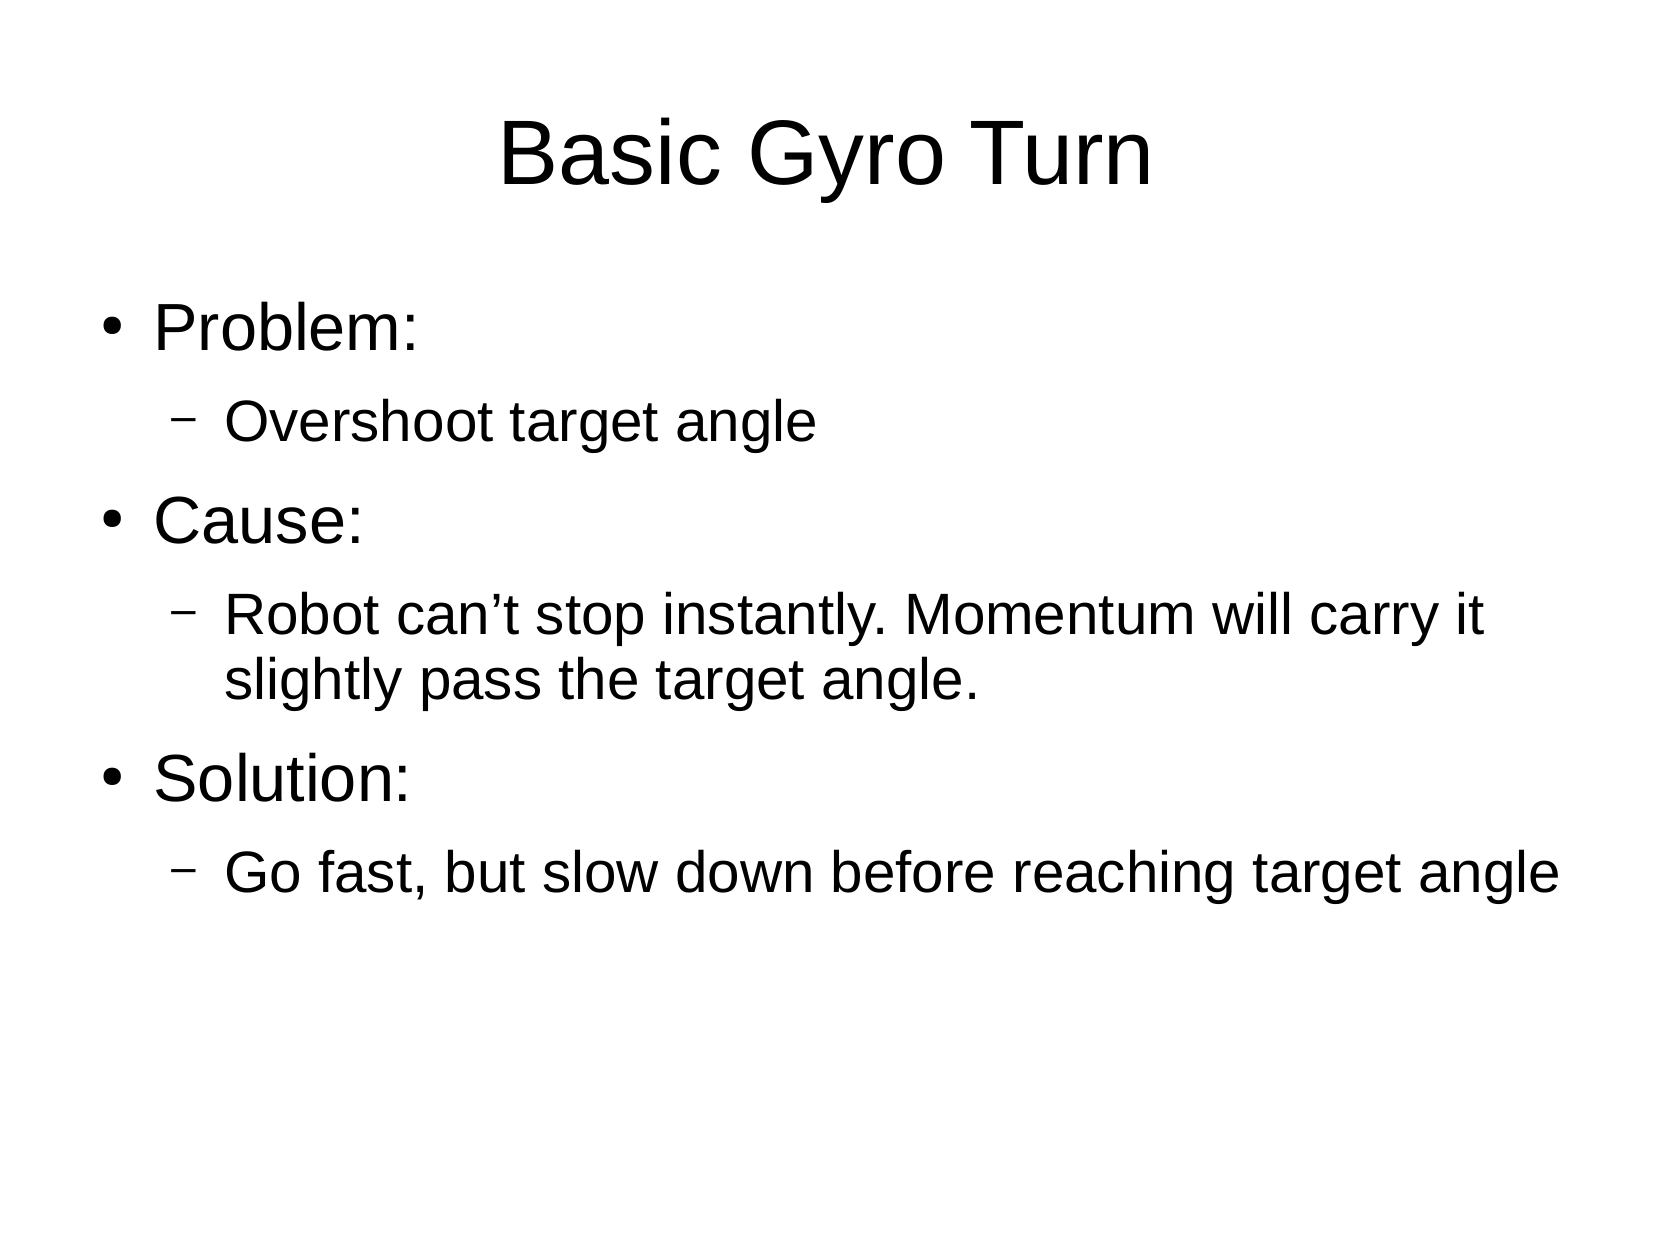

# Basic Gyro Turn
Problem:
Overshoot target angle
Cause:
Robot can’t stop instantly. Momentum will carry it slightly pass the target angle.
Solution:
Go fast, but slow down before reaching target angle